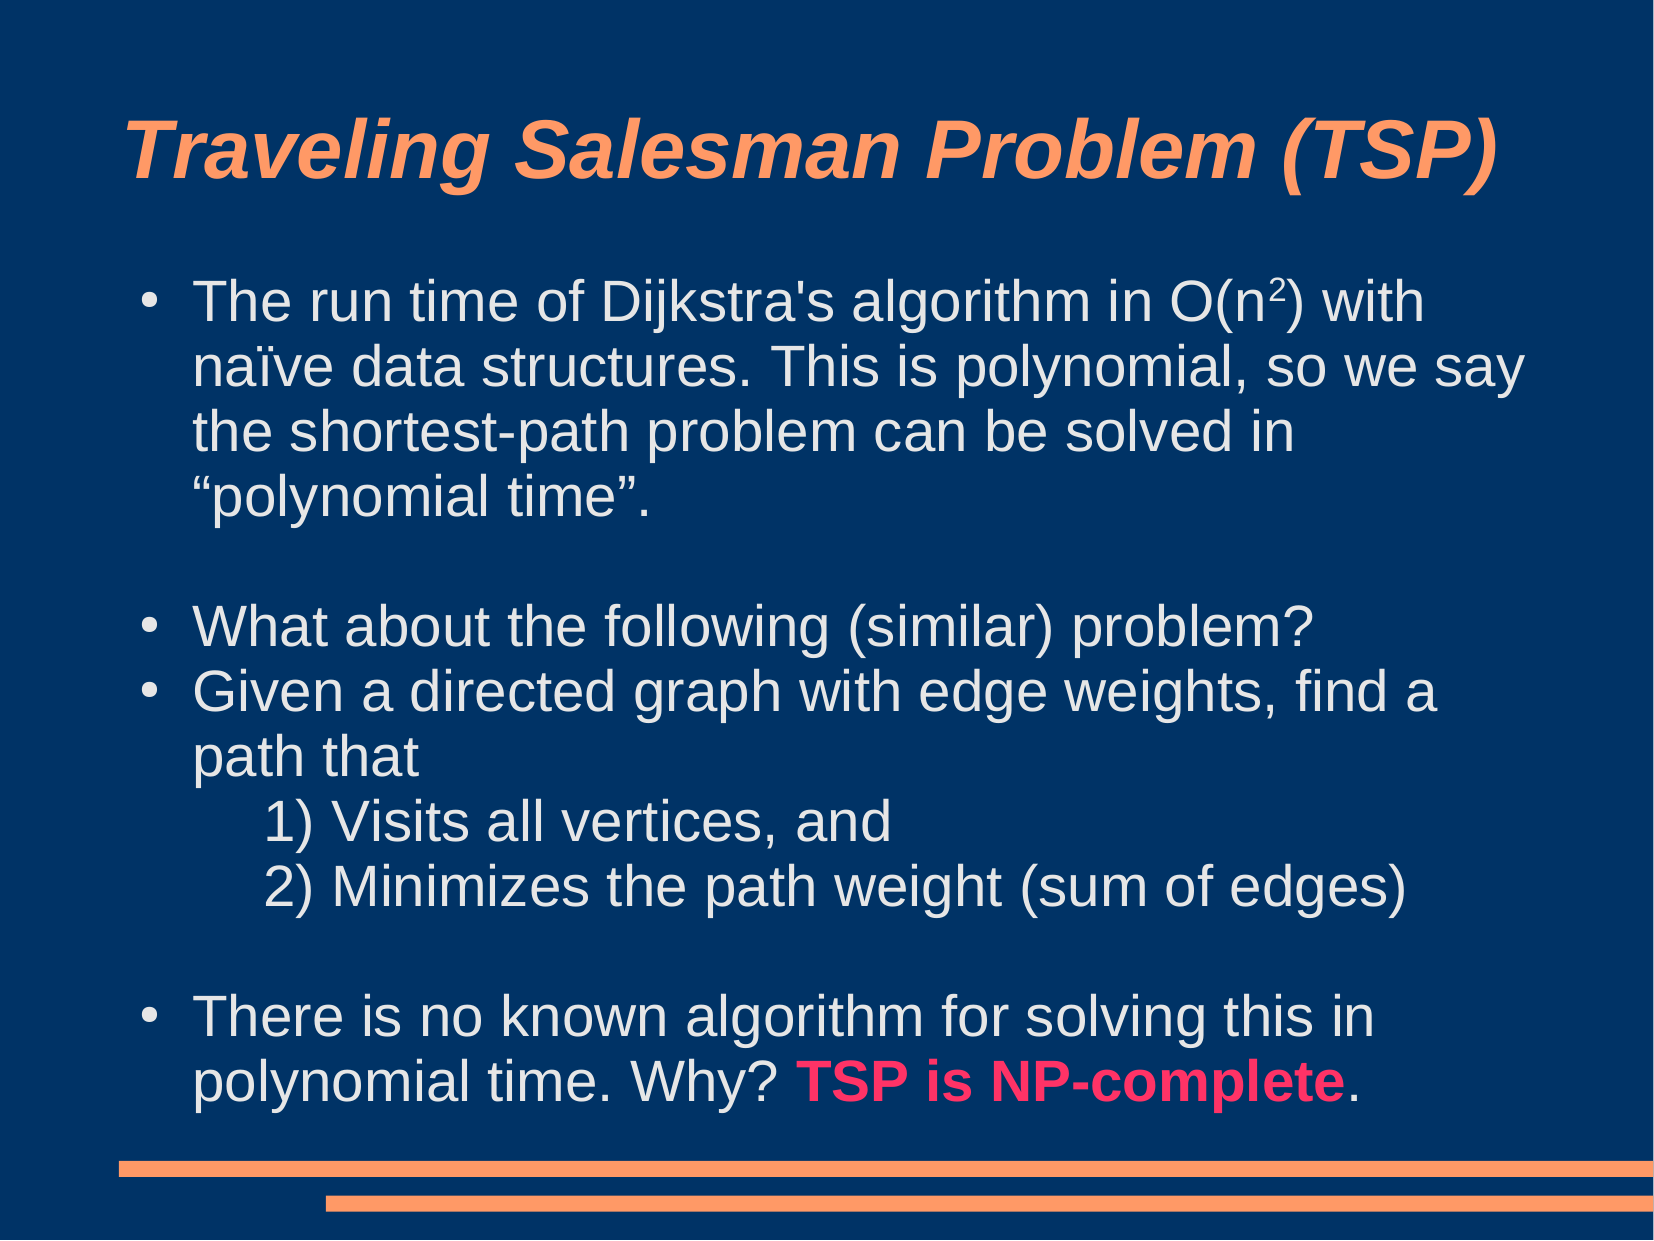

# Traveling Salesman Problem (TSP)
The run time of Dijkstra's algorithm in O(n2) with naïve data structures. This is polynomial, so we say the shortest-path problem can be solved in “polynomial time”.
What about the following (similar) problem?
Given a directed graph with edge weights, find a path that
 Visits all vertices, and
 Minimizes the path weight (sum of edges)
There is no known algorithm for solving this in polynomial time. Why? TSP is NP-complete.